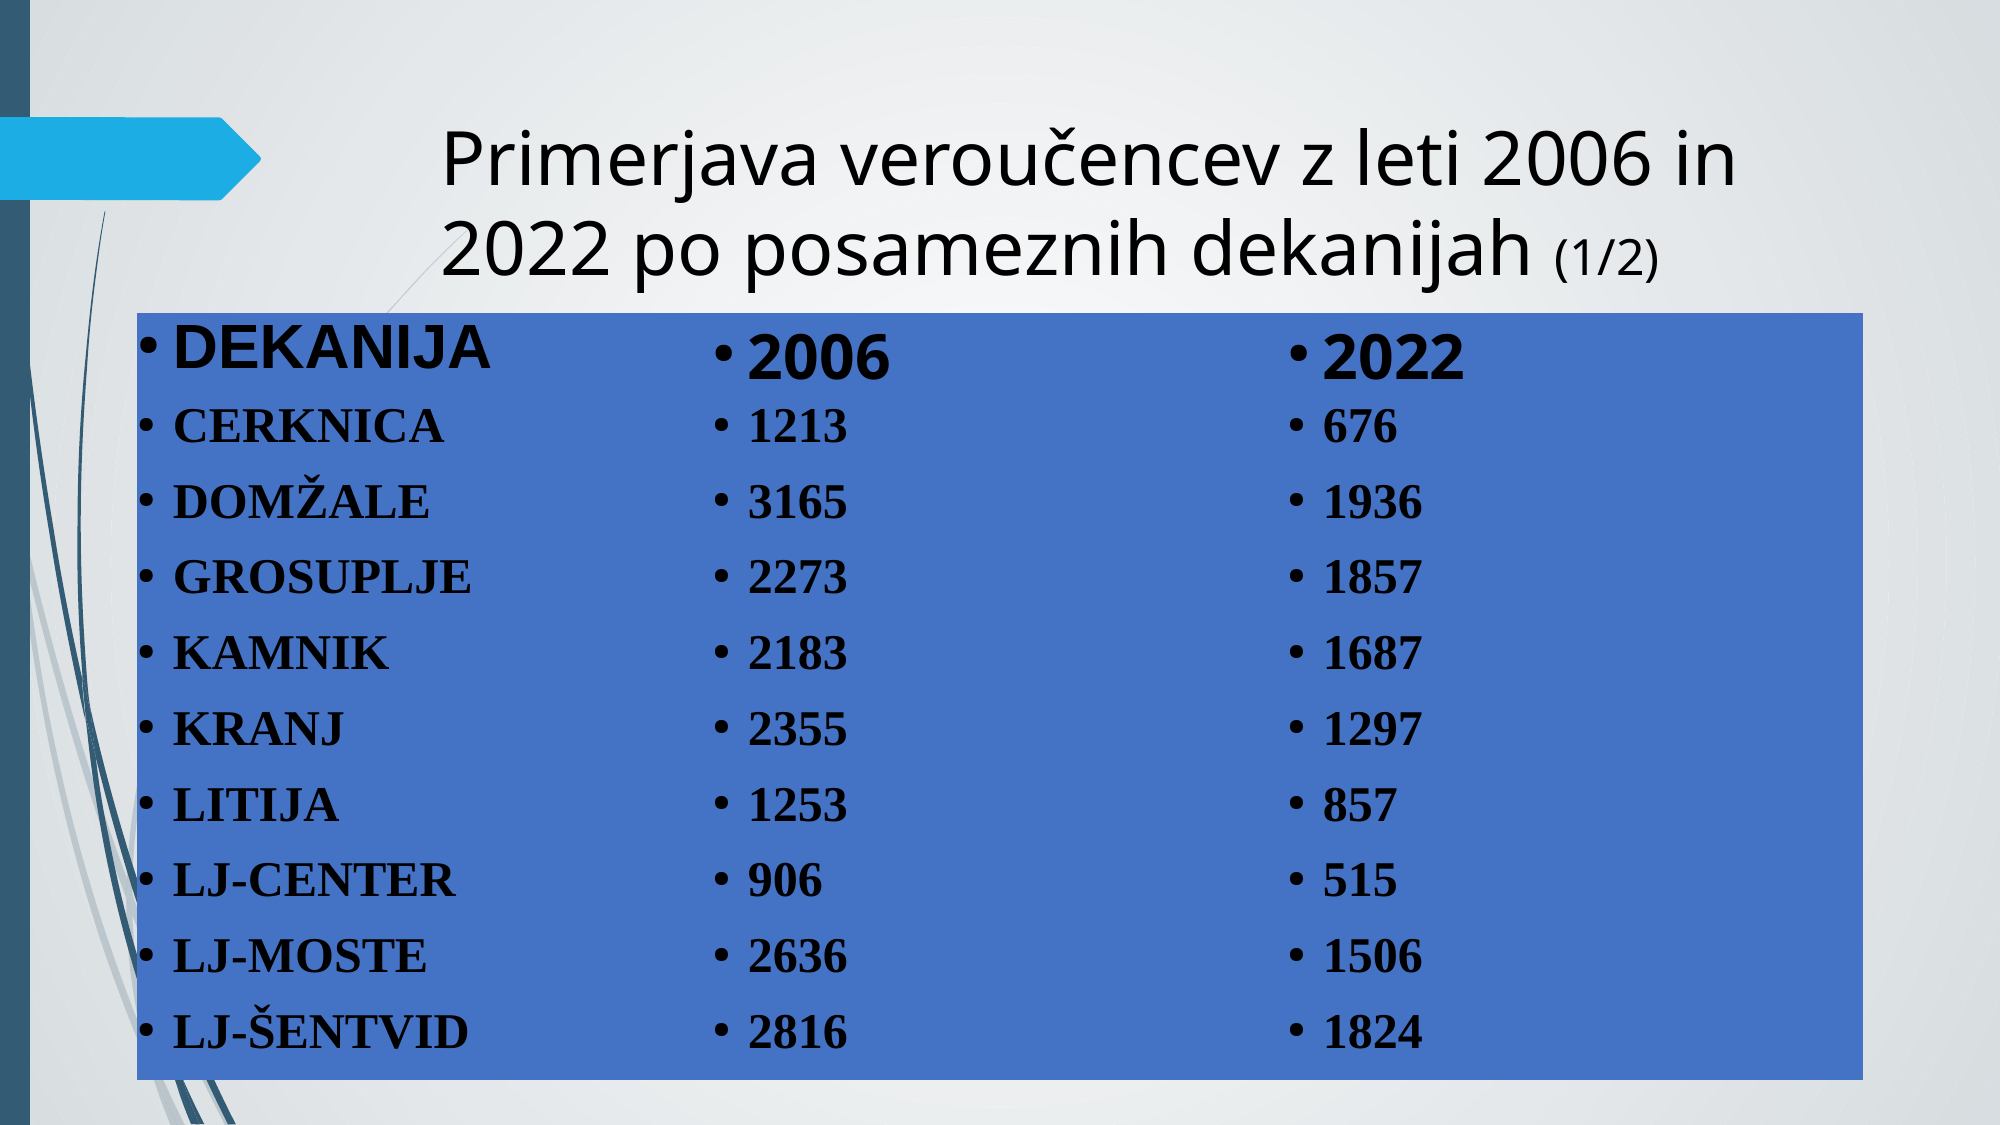

# Primerjava veroučencev z leti 2006 in 2022 po posameznih dekanijah (1/2)
| DEKANIJA | 2006 | 2022 |
| --- | --- | --- |
| CERKNICA | 1213 | 676 |
| DOMŽALE | 3165 | 1936 |
| GROSUPLJE | 2273 | 1857 |
| KAMNIK | 2183 | 1687 |
| KRANJ | 2355 | 1297 |
| LITIJA | 1253 | 857 |
| LJ-CENTER | 906 | 515 |
| LJ-MOSTE | 2636 | 1506 |
| LJ-ŠENTVID | 2816 | 1824 |